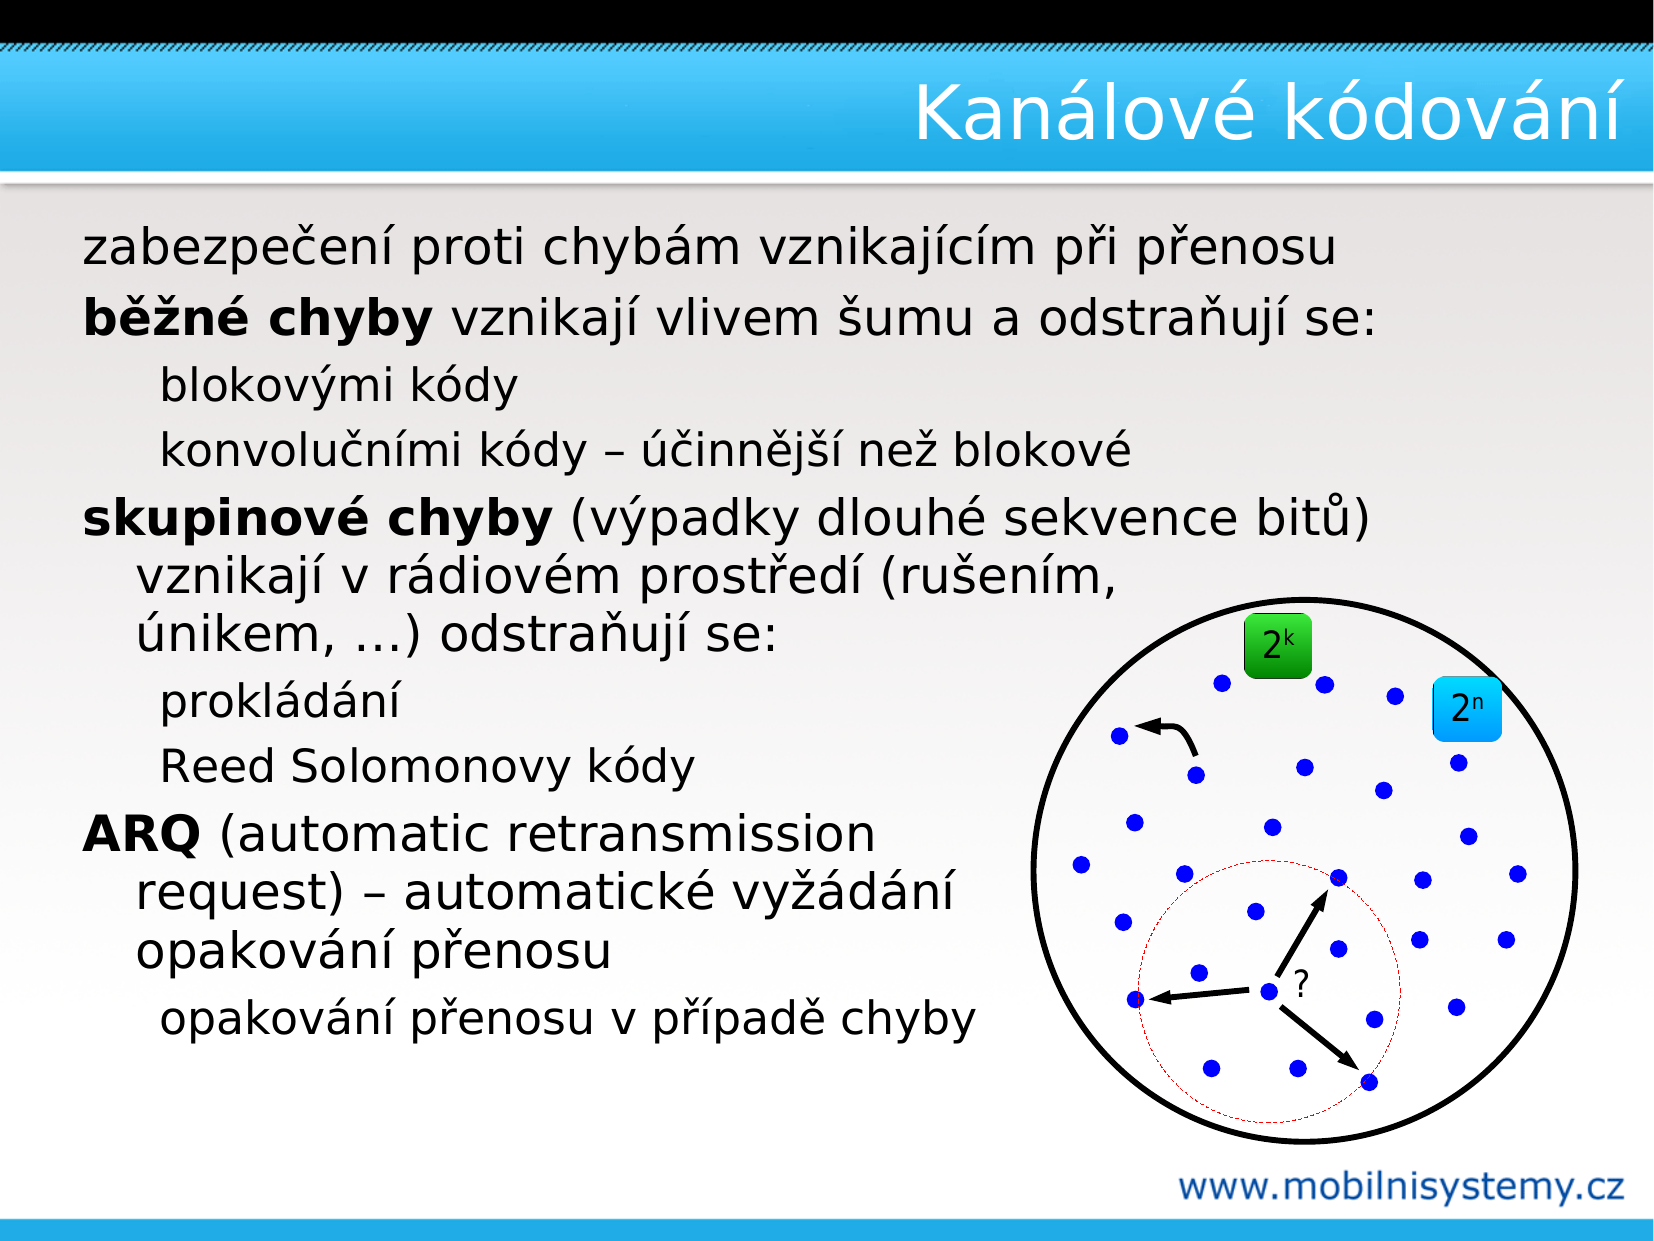

# Kanálové kódování
zabezpečení proti chybám vznikajícím při přenosu
běžné chyby vznikají vlivem šumu a odstraňují se:
blokovými kódy
konvolučními kódy – účinnější než blokové
skupinové chyby (výpadky dlouhé sekvence bitů) vznikají v rádiovém prostředí (rušením,
únikem, …) odstraňují se:
prokládání
Reed Solomonovy kódy
ARQ (automatic retransmission
request) – automatické vyžádání
opakování přenosu
opakování přenosu v případě chyby
2k
2n
?